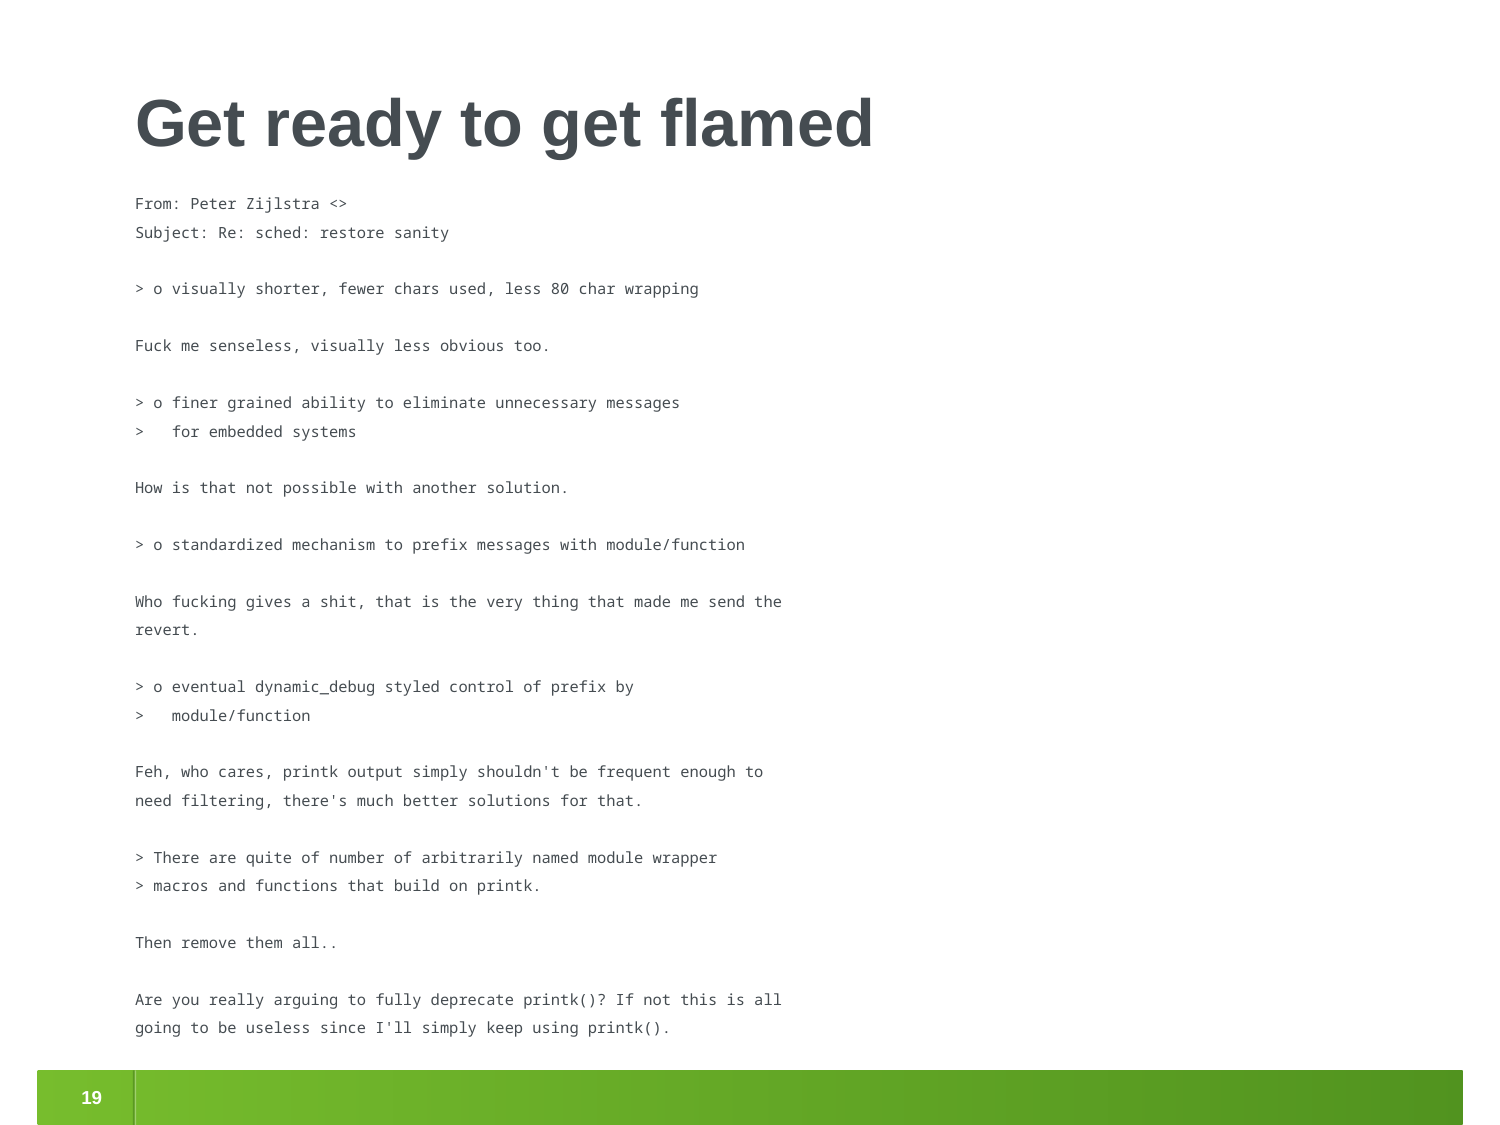

# Get ready to get flamed
From: Peter Zijlstra <>
Subject: Re: sched: restore sanity
> o visually shorter, fewer chars used, less 80 char wrapping
Fuck me senseless, visually less obvious too.
> o finer grained ability to eliminate unnecessary messages
> for embedded systems
How is that not possible with another solution.
> o standardized mechanism to prefix messages with module/function
Who fucking gives a shit, that is the very thing that made me send the
revert.
> o eventual dynamic_debug styled control of prefix by
> module/function
Feh, who cares, printk output simply shouldn't be frequent enough to
need filtering, there's much better solutions for that.
> There are quite of number of arbitrarily named module wrapper
> macros and functions that build on printk.
Then remove them all..
Are you really arguing to fully deprecate printk()? If not this is all
going to be useless since I'll simply keep using printk().